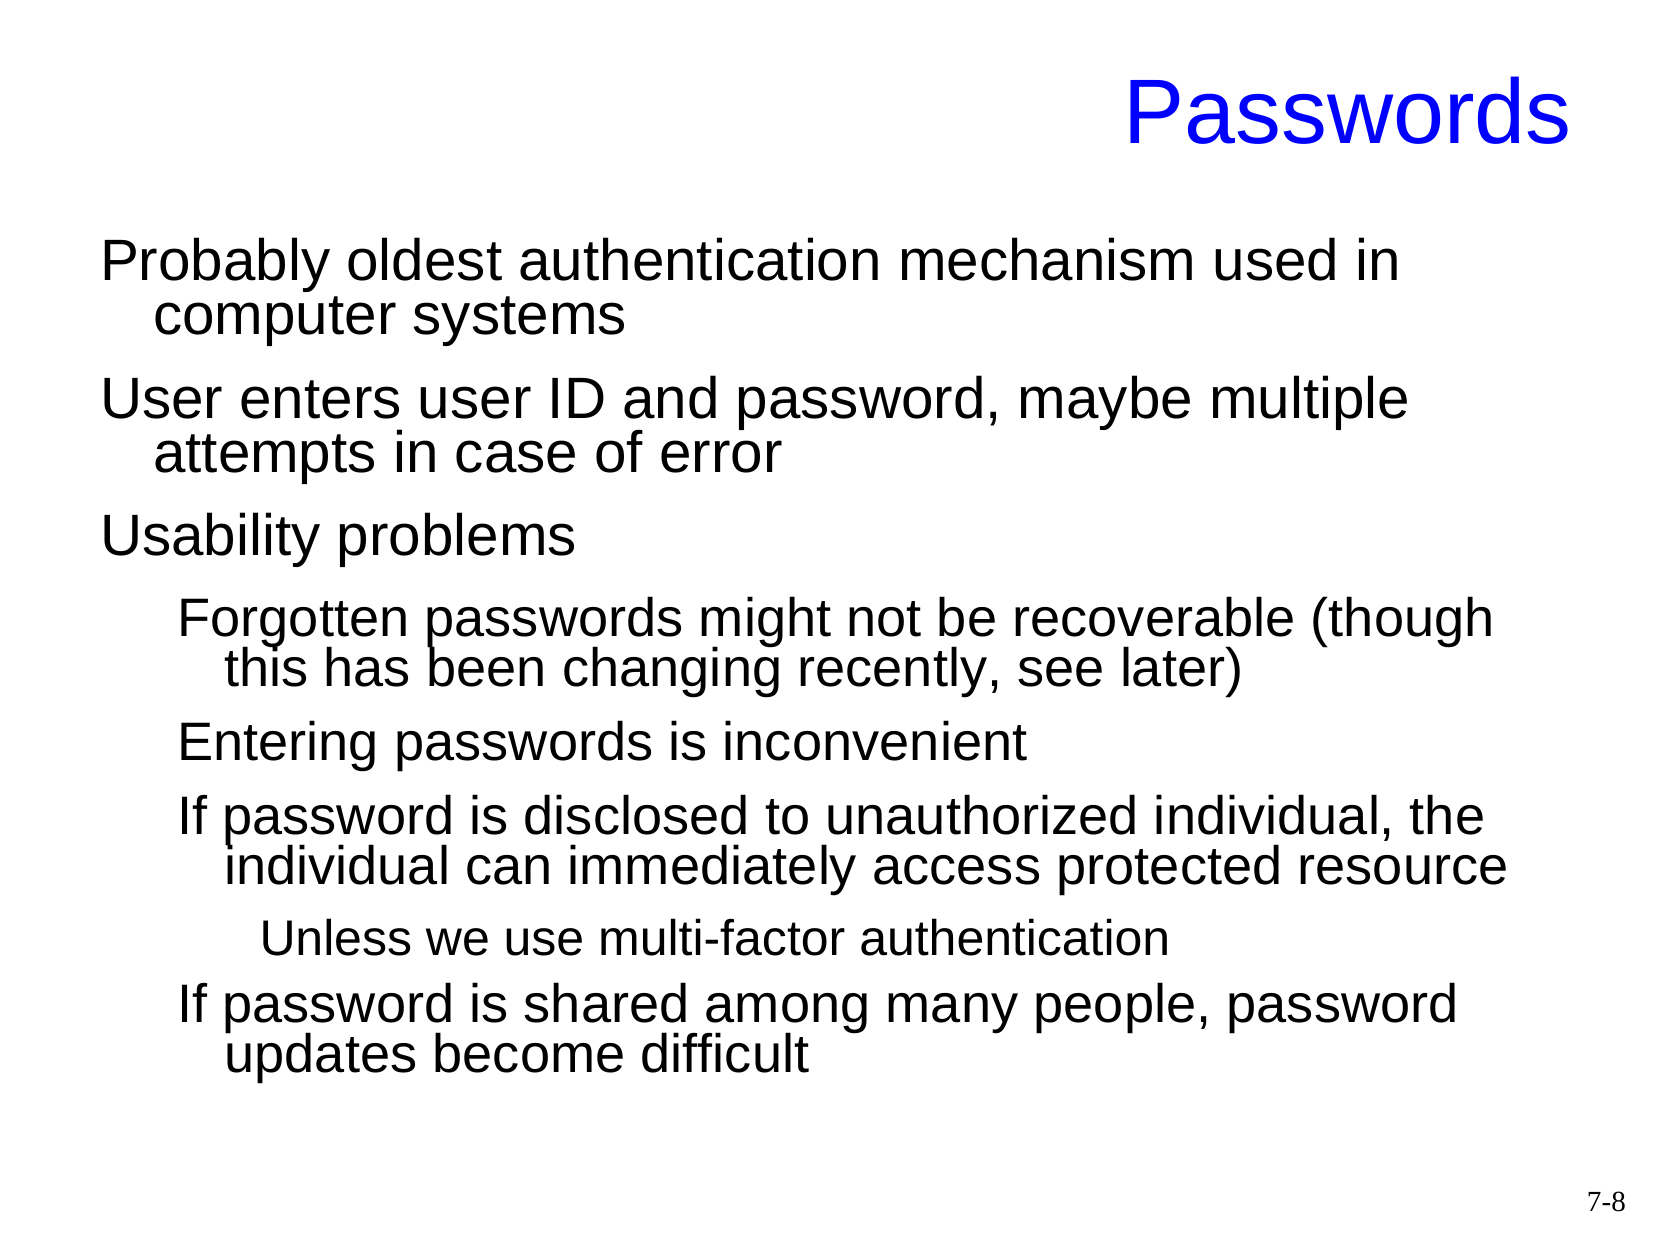

# Passwords
Probably oldest authentication mechanism used in computer systems
User enters user ID and password, maybe multiple attempts in case of error
Usability problems
Forgotten passwords might not be recoverable (though this has been changing recently, see later)
Entering passwords is inconvenient
If password is disclosed to unauthorized individual, the individual can immediately access protected resource
Unless we use multi-factor authentication
If password is shared among many people, password updates become difficult